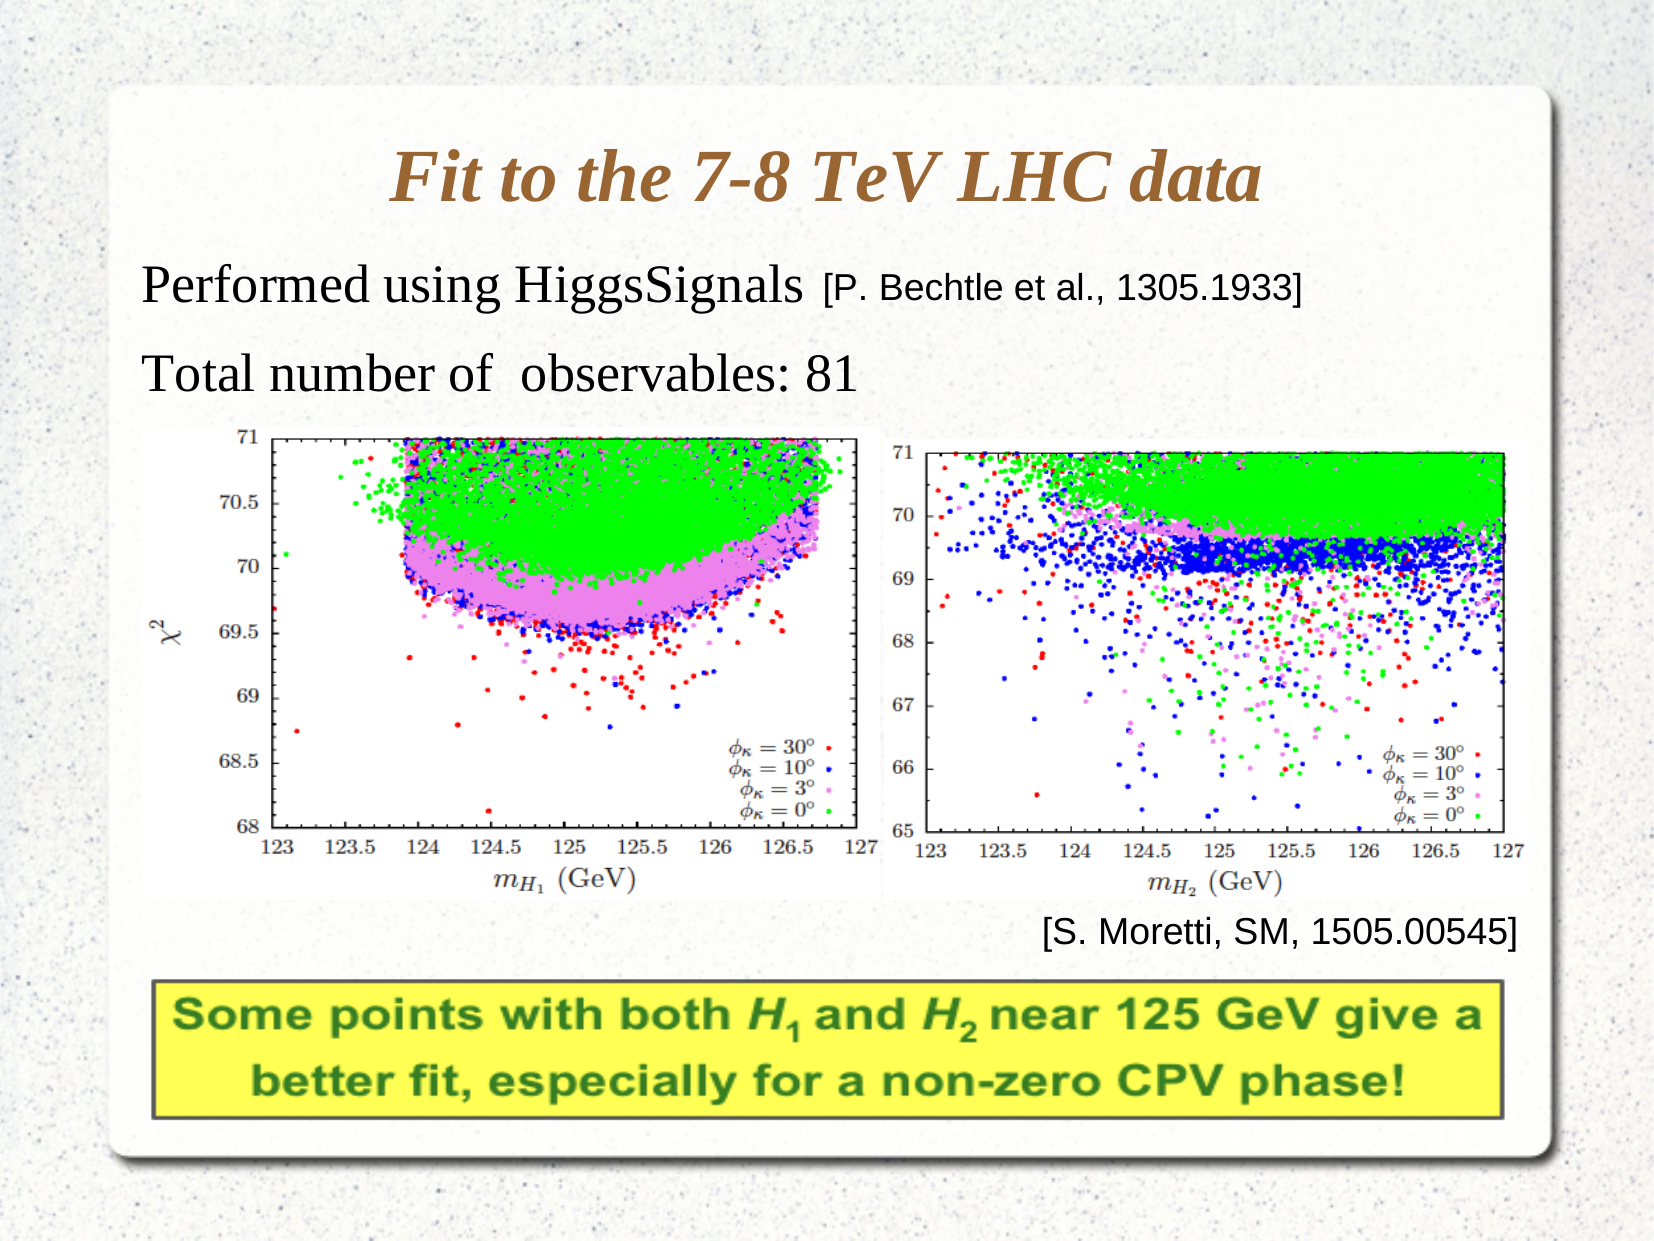

Fit to the 7-8 TeV LHC data
# Performed using HiggsSignals
Total number of observables: 81
[P. Bechtle et al., 1305.1933]
[S. Moretti, SM, 1505.00545]